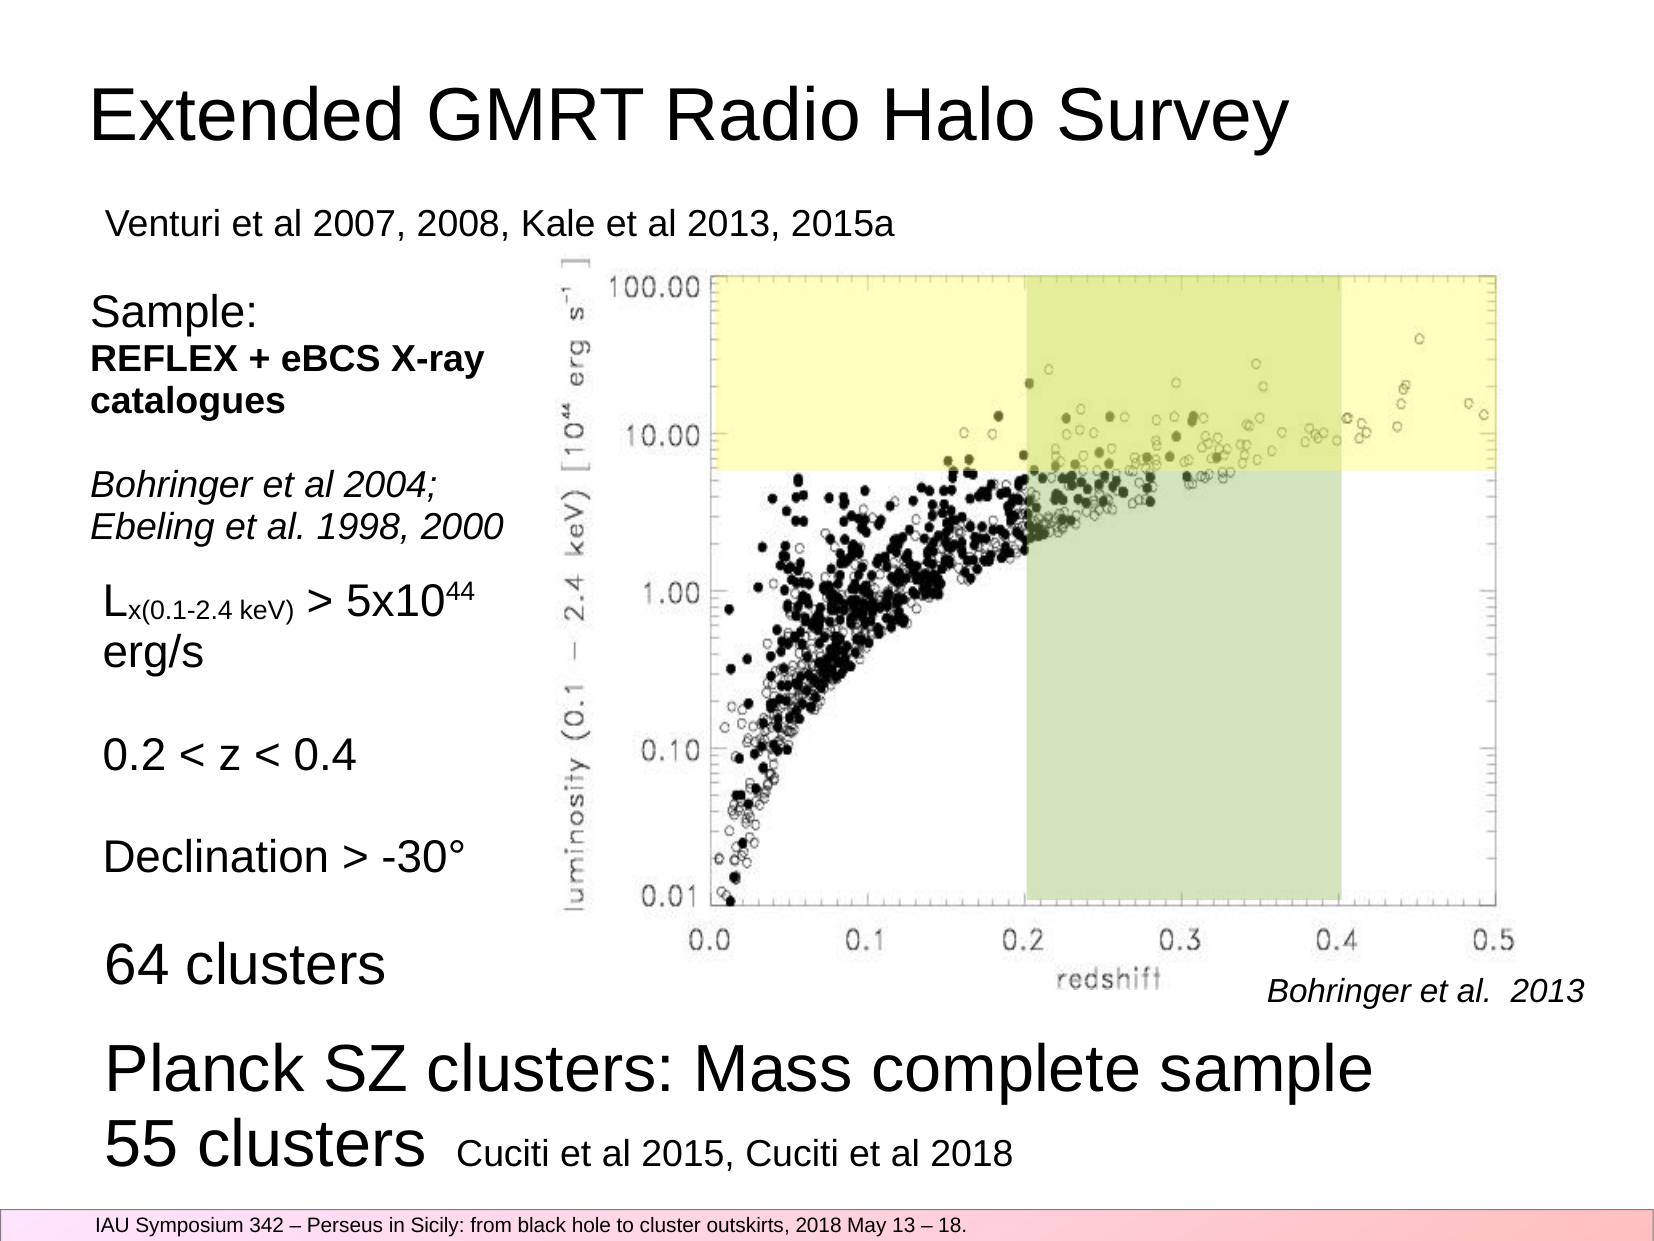

# Extended GMRT Radio Halo Survey
Venturi et al 2007, 2008, Kale et al 2013, 2015a
Sample:
REFLEX + eBCS X-ray catalogues
Bohringer et al 2004; Ebeling et al. 1998, 2000
Lx(0.1-2.4 keV) > 5x1044 erg/s
0.2 < z < 0.4
Declination > -30°
64 clusters
Bohringer et al. 2013
Planck SZ clusters: Mass complete sample
55 clusters Cuciti et al 2015, Cuciti et al 2018